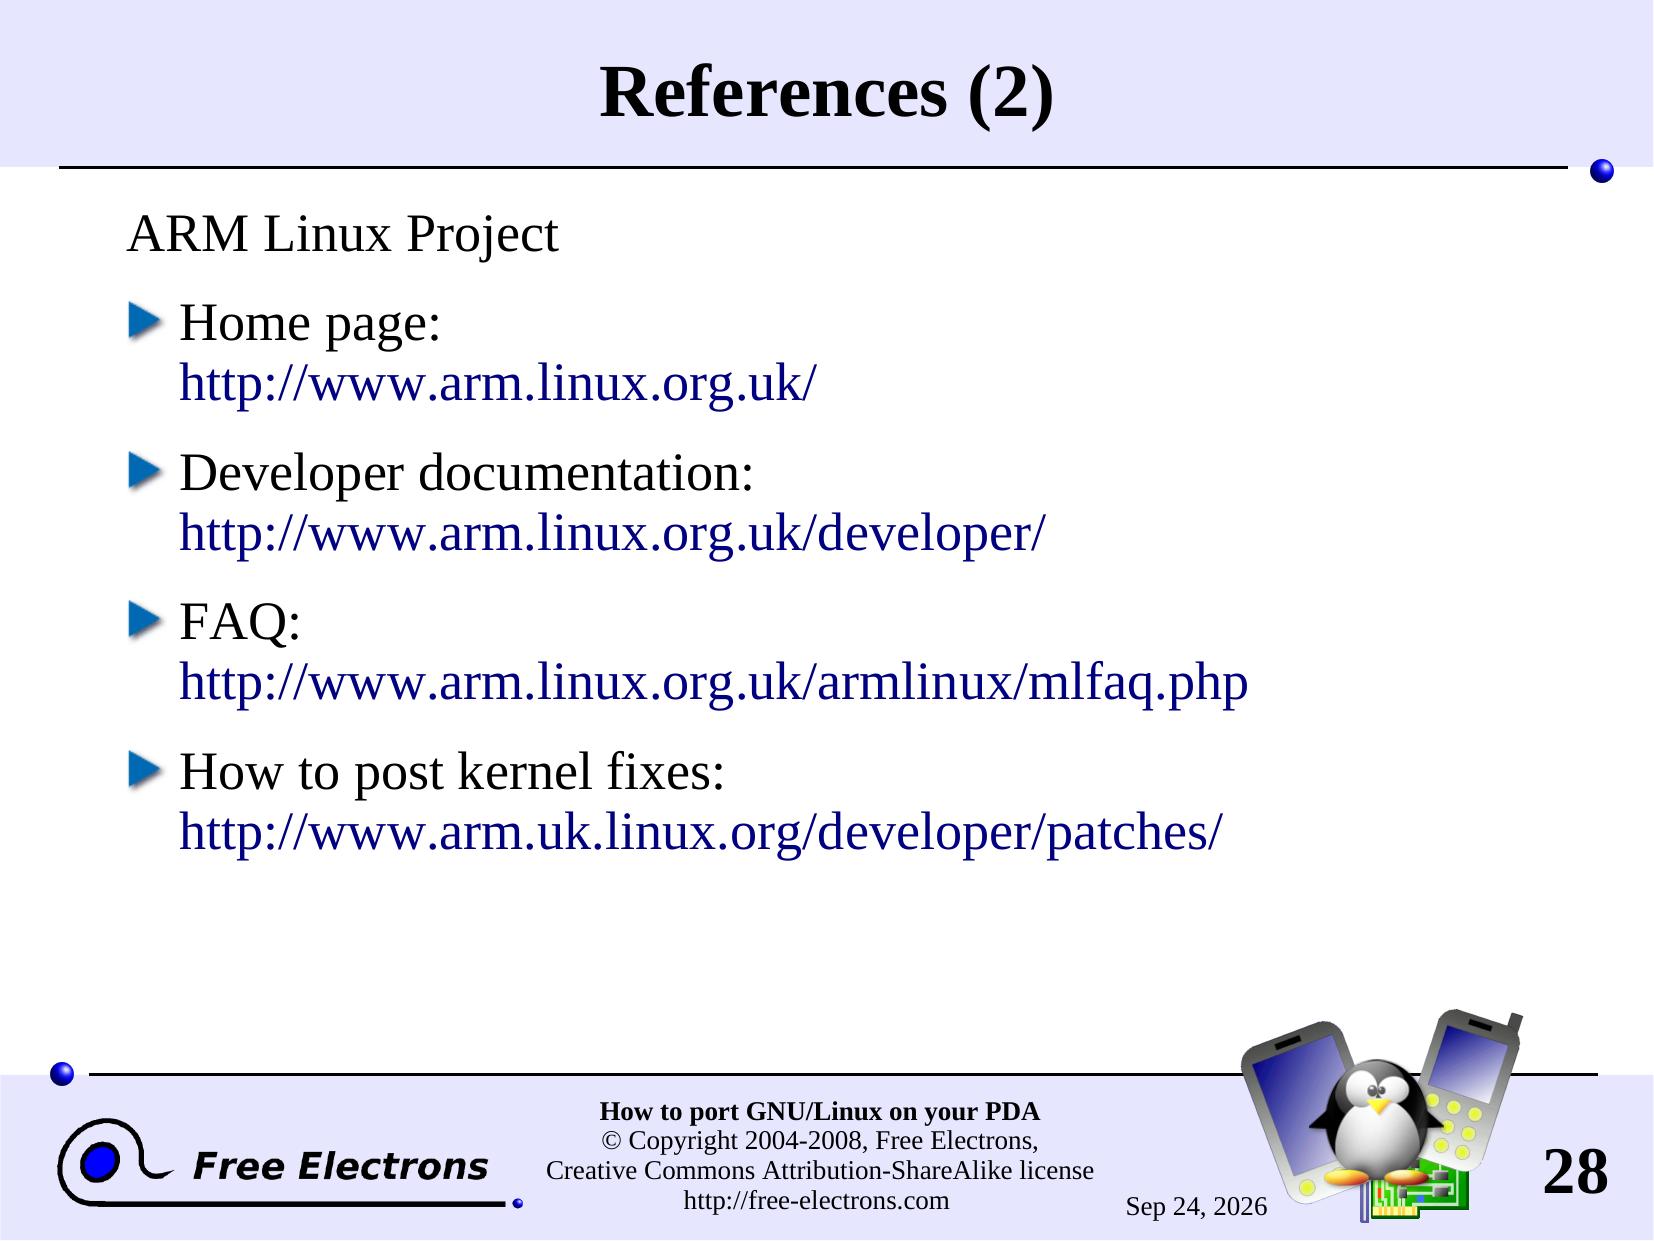

# References (2)
ARM Linux Project
Home page:
http://www.arm.linux.org.uk/
Developer documentation:
http://www.arm.linux.org.uk/developer/
FAQ:
http://www.arm.linux.org.uk/armlinux/mlfaq.php
How to post kernel fixes:
http://www.arm.uk.linux.org/developer/patches/